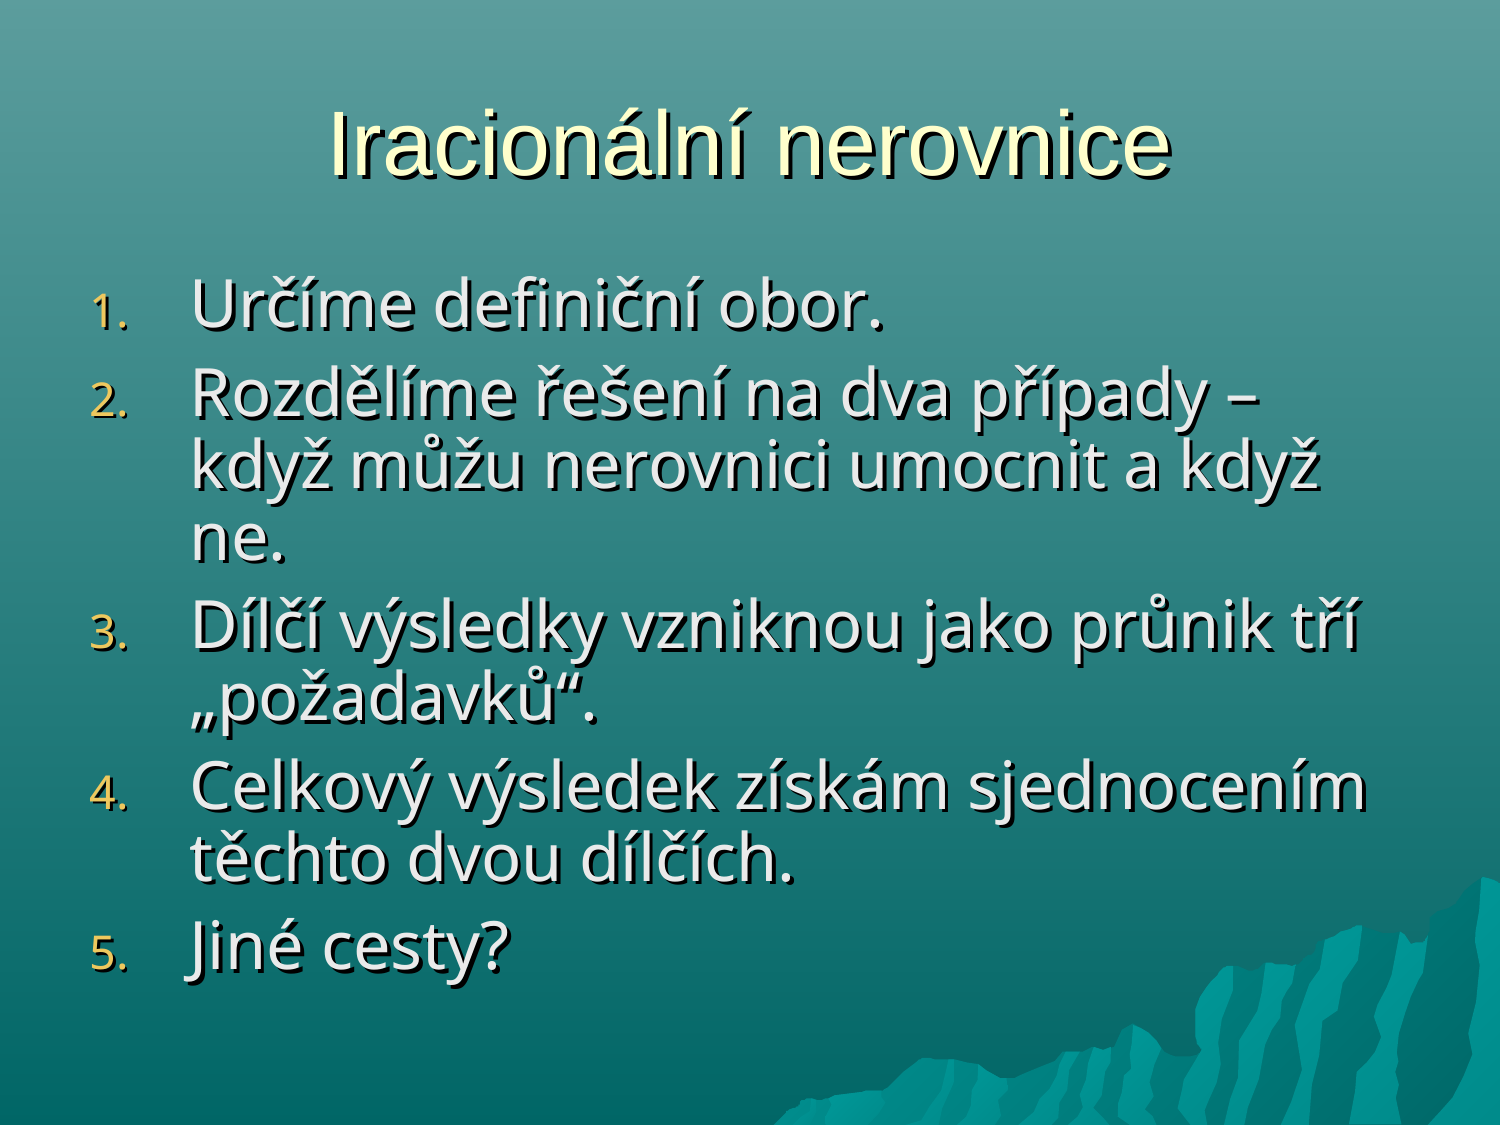

# Iracionální nerovnice
Určíme definiční obor.
Rozdělíme řešení na dva případy – když můžu nerovnici umocnit a když ne.
Dílčí výsledky vzniknou jako průnik tří „požadavků“.
Celkový výsledek získám sjednocením těchto dvou dílčích.
Jiné cesty?